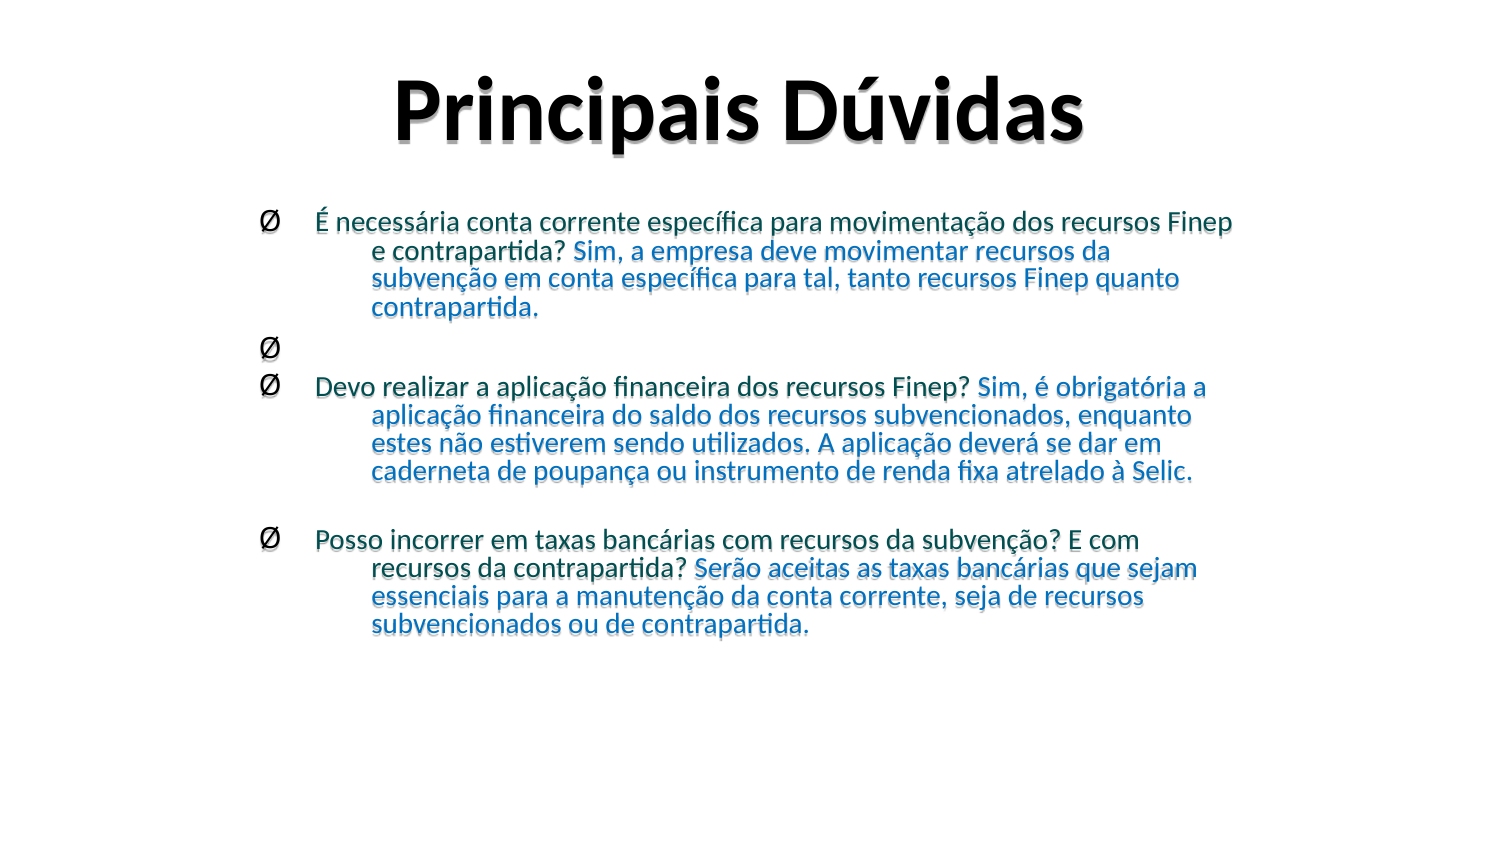

# Principais Dúvidas
É necessária conta corrente específica para movimentação dos recursos Finep e contrapartida? Sim, a empresa deve movimentar recursos da subvenção em conta específica para tal, tanto recursos Finep quanto contrapartida.
Devo realizar a aplicação financeira dos recursos Finep? Sim, é obrigatória a aplicação financeira do saldo dos recursos subvencionados, enquanto estes não estiverem sendo utilizados. A aplicação deverá se dar em caderneta de poupança ou instrumento de renda fixa atrelado à Selic.
Posso incorrer em taxas bancárias com recursos da subvenção? E com recursos da contrapartida? Serão aceitas as taxas bancárias que sejam essenciais para a manutenção da conta corrente, seja de recursos subvencionados ou de contrapartida.